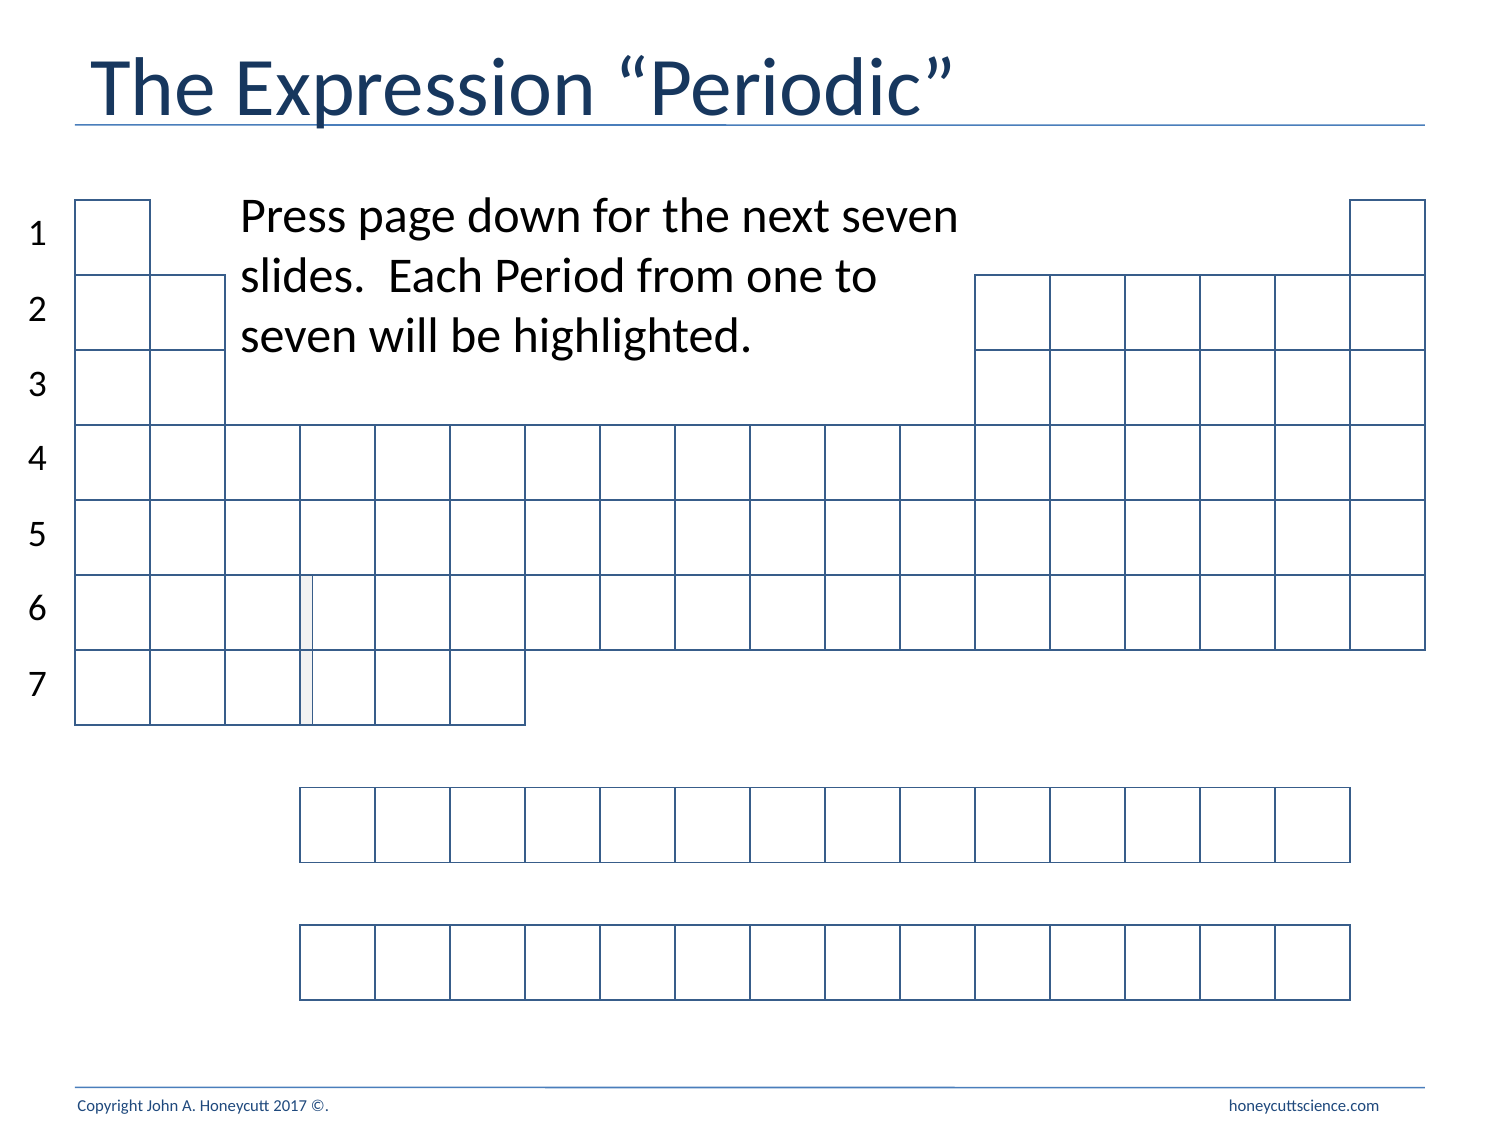

# The Expression “Periodic”
Press page down for the next seven slides. Each Period from one to seven will be highlighted.
1
2
3
4
5
6
7